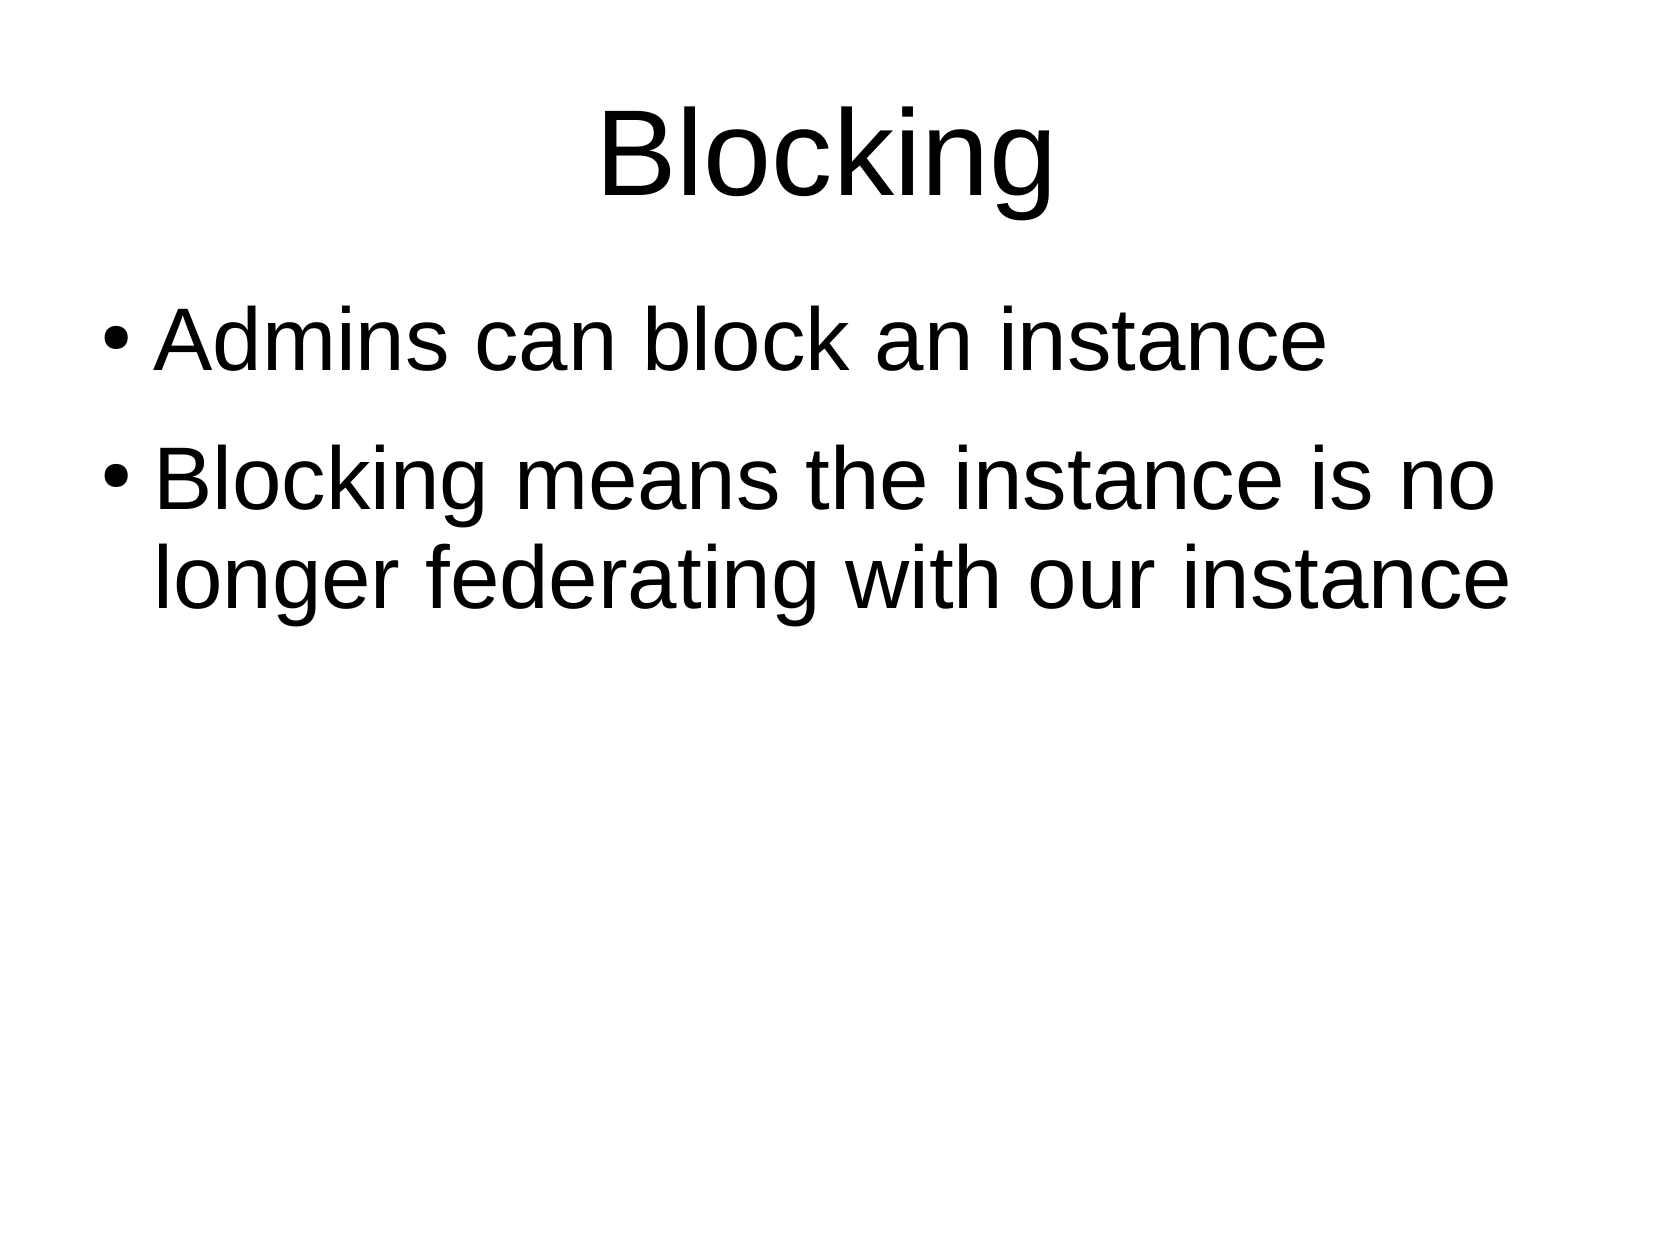

# Blocking
Admins can block an instance
Blocking means the instance is no longer federating with our instance